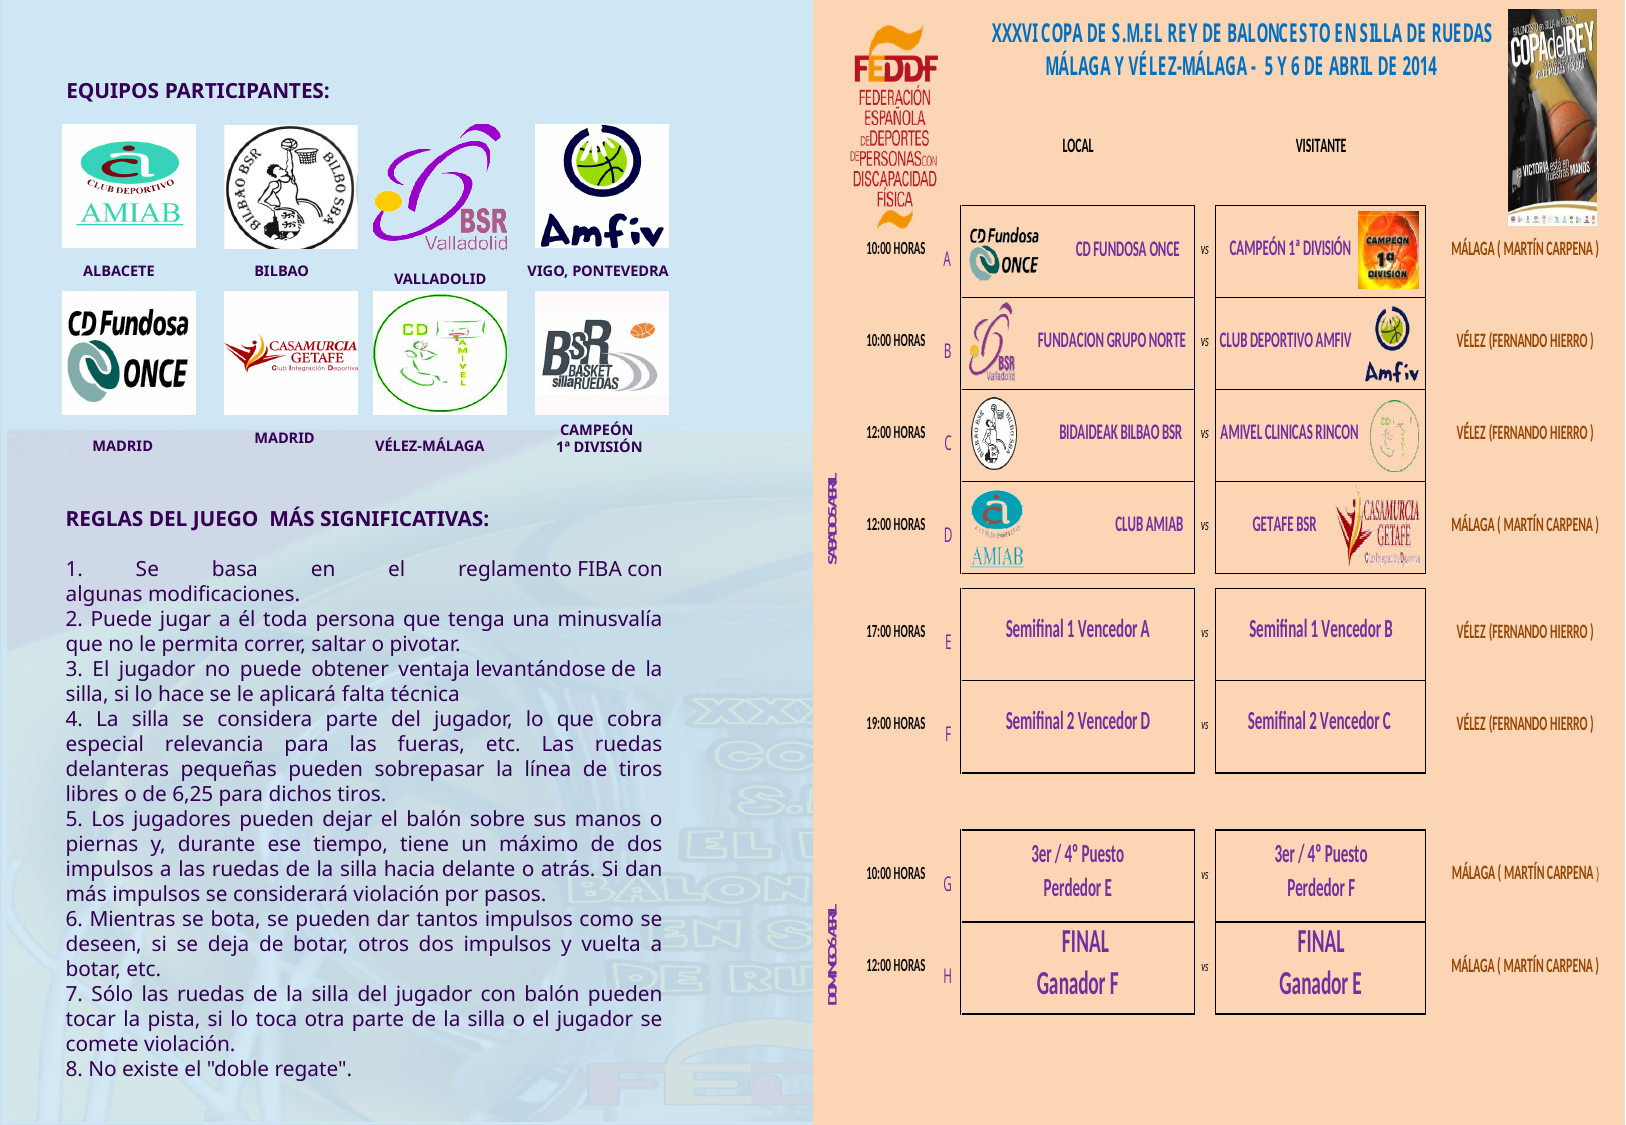

EQUIPOS PARTICIPANTES:
VALLADOLID
ALBACETE
BILBAO
VIGO, PONTEVEDRA
MADRID
VÉLEZ-MÁLAGA
 CAMPEÓN
1ª DIVISIÓN
MADRID
# REGLAS DEL JUEGO MÁS SIGNIFICATIVAS:
1. Se basa en el reglamento FIBA con algunas modificaciones.
2. Puede jugar a él toda persona que tenga una minusvalía que no le permita correr, saltar o pivotar.
3. El jugador no puede obtener ventaja levantándose de la silla, si lo hace se le aplicará falta técnica
4. La silla se considera parte del jugador, lo que cobra especial relevancia para las fueras, etc. Las ruedas delanteras pequeñas pueden sobrepasar la línea de tiros libres o de 6,25 para dichos tiros.
5. Los jugadores pueden dejar el balón sobre sus manos o piernas y, durante ese tiempo, tiene un máximo de dos impulsos a las ruedas de la silla hacia delante o atrás. Si dan más impulsos se considerará violación por pasos.
6. Mientras se bota, se pueden dar tantos impulsos como se deseen, si se deja de botar, otros dos impulsos y vuelta a botar, etc.
7. Sólo las ruedas de la silla del jugador con balón pueden tocar la pista, si lo toca otra parte de la silla o el jugador se comete violación.
8. No existe el "doble regate".